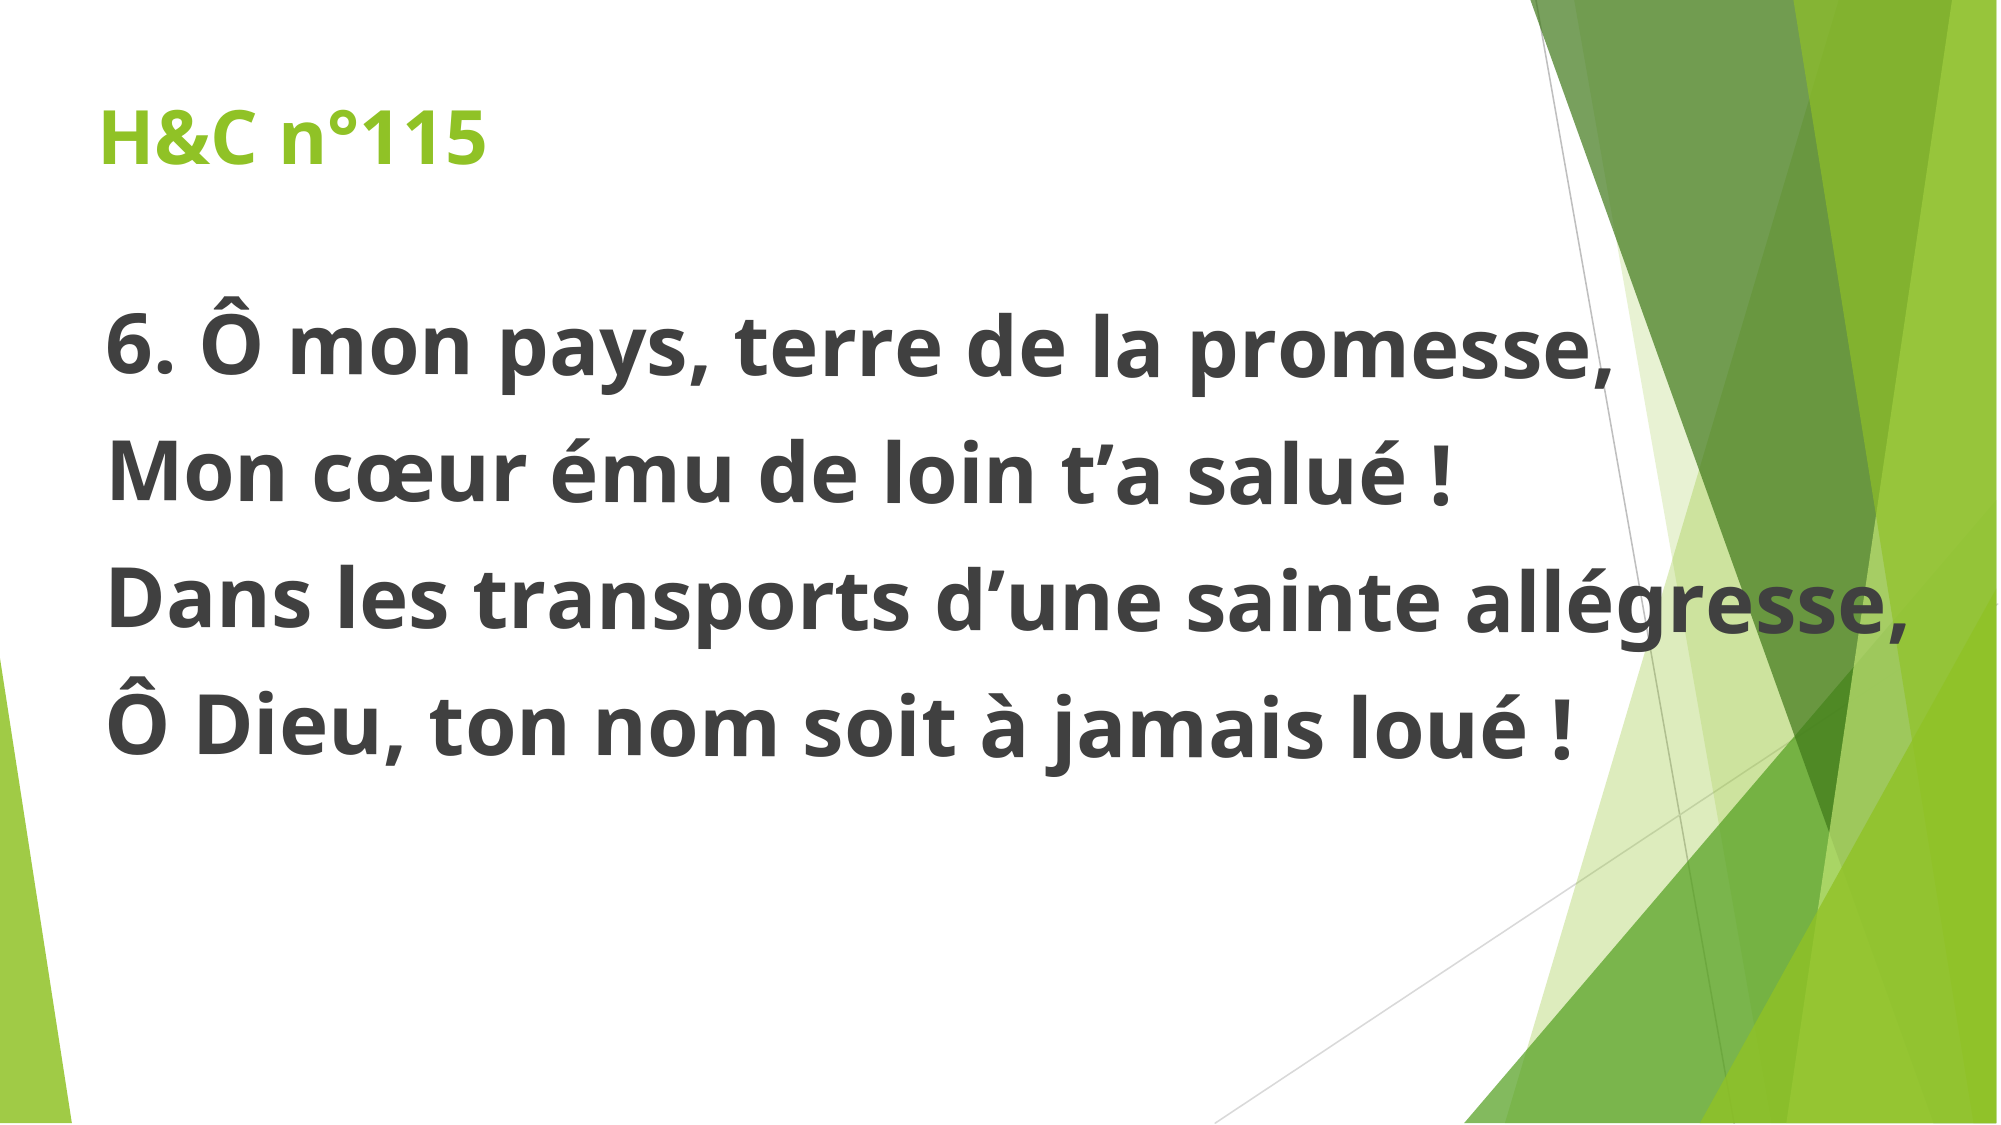

H&C n°115
6. Ô mon pays, terre de la promesse,
Mon cœur ému de loin t’a salué !
Dans les transports d’une sainte allégresse,
Ô Dieu, ton nom soit à jamais loué !